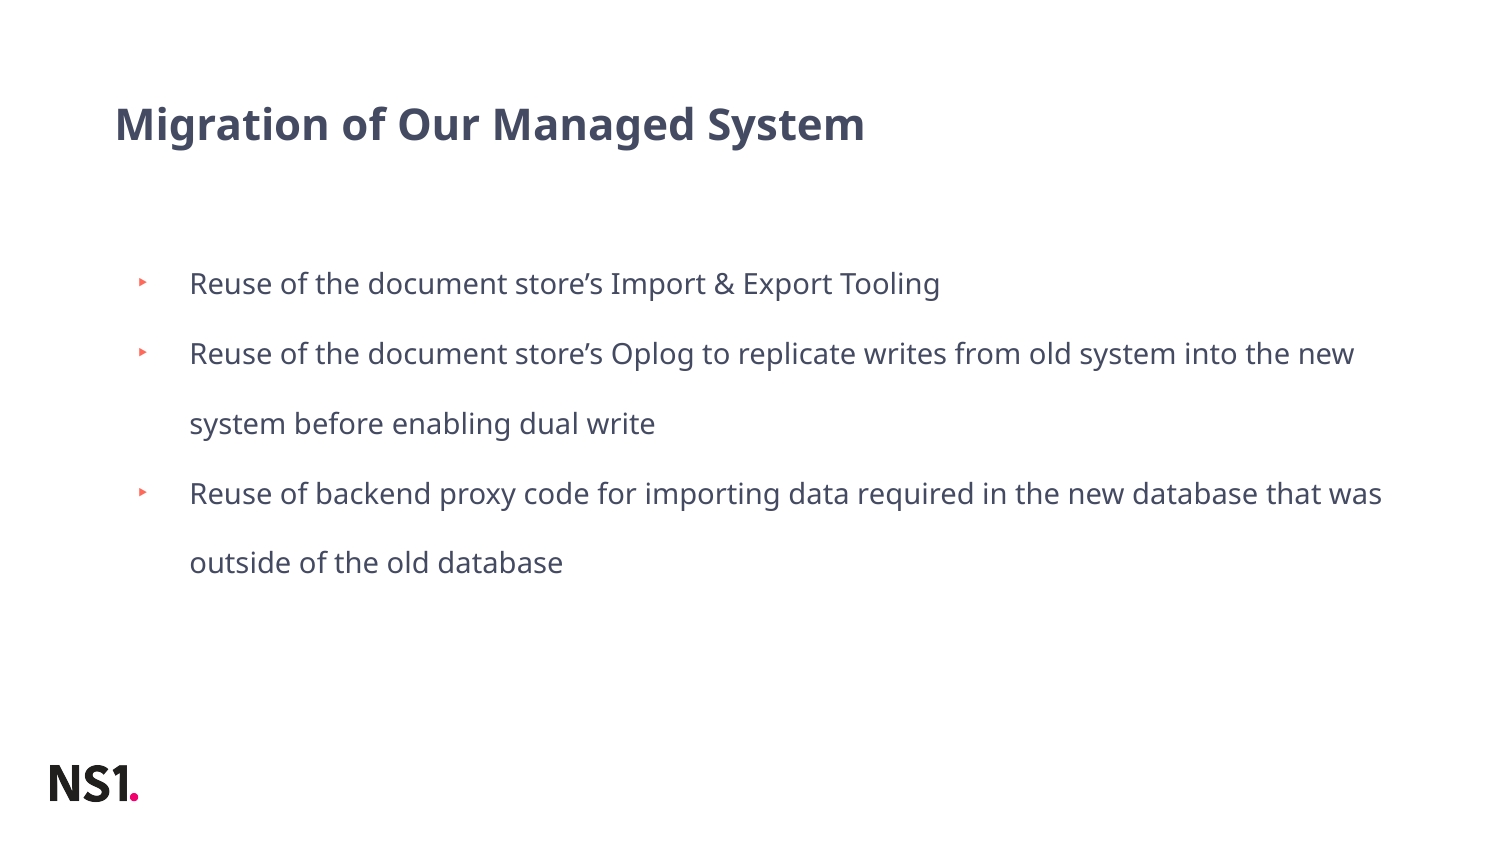

# Migration of Our Managed System
Reuse of the document store’s Import & Export Tooling
Reuse of the document store’s Oplog to replicate writes from old system into the new system before enabling dual write
Reuse of backend proxy code for importing data required in the new database that was outside of the old database